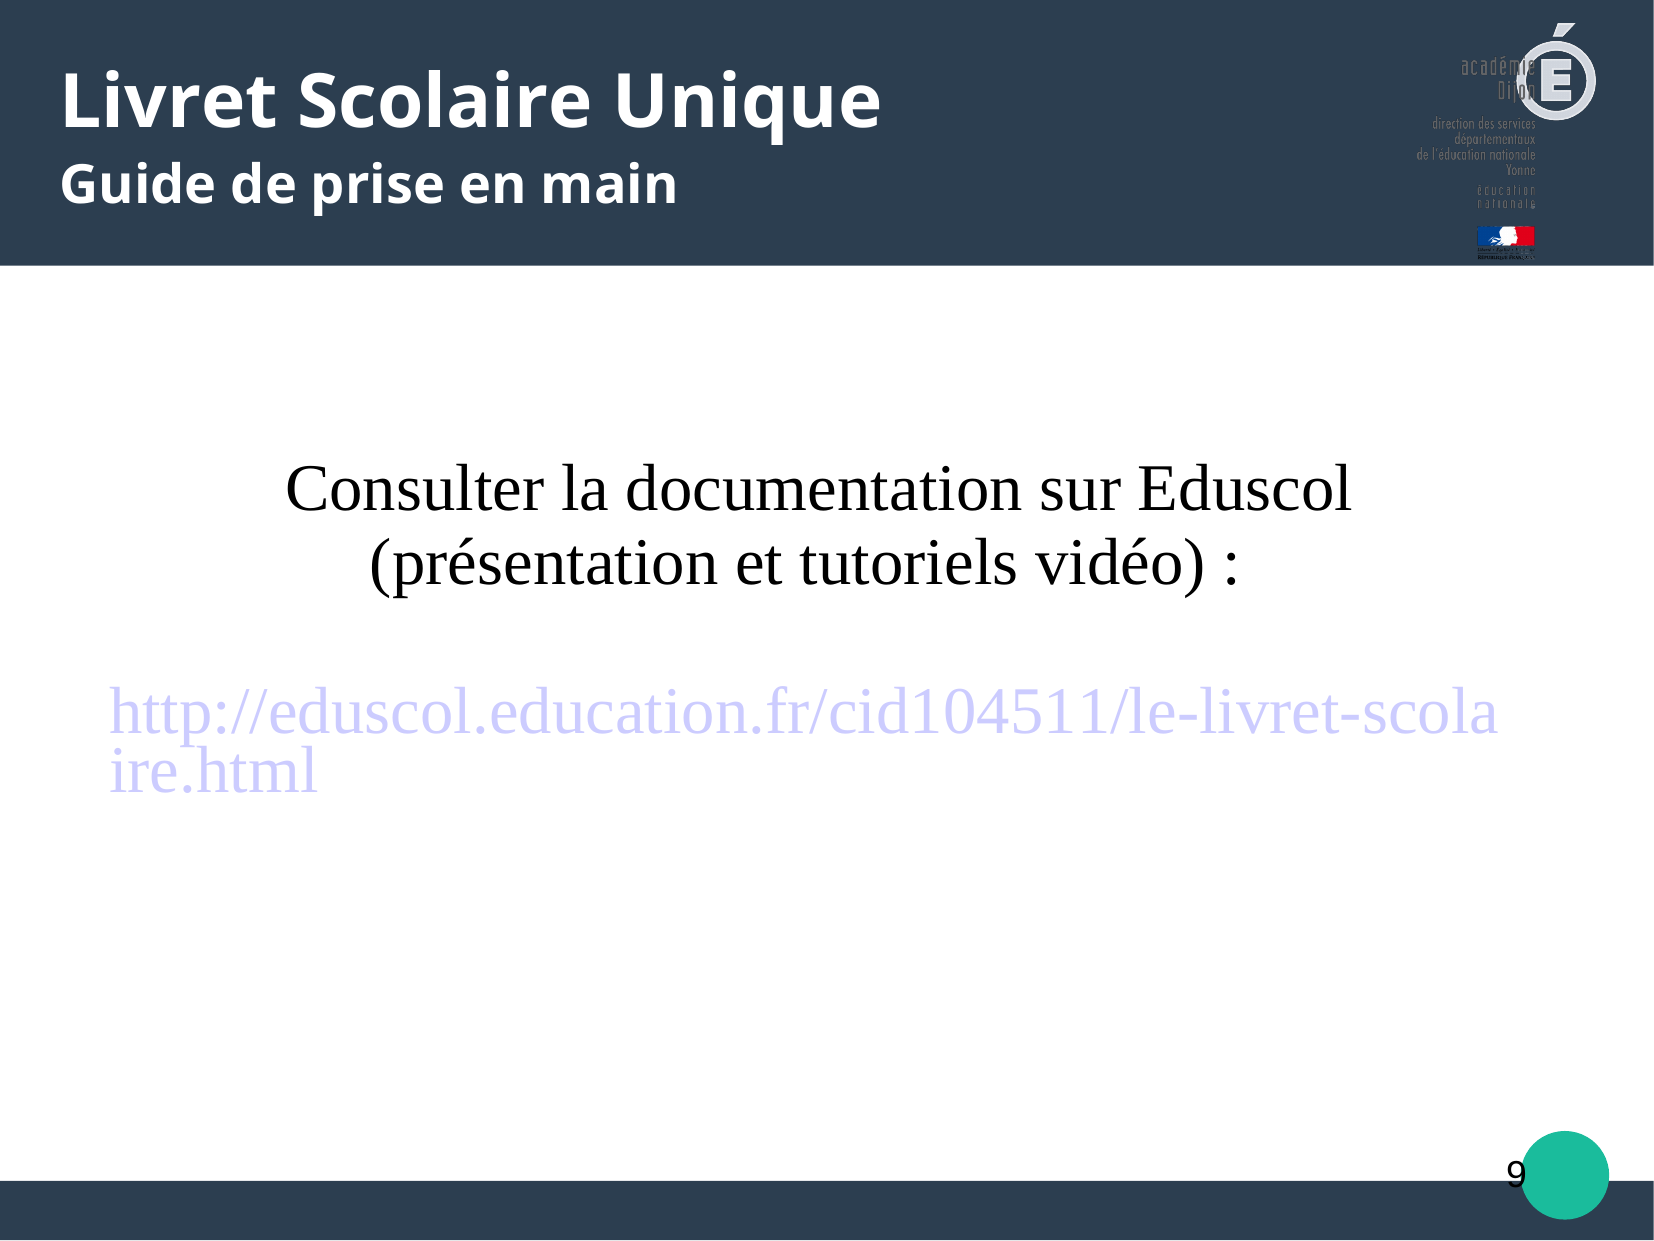

# Livret Scolaire Unique Guide de prise en main
 Consulter la documentation sur Eduscol (présentation et tutoriels vidéo) :
http://eduscol.education.fr/cid104511/le-livret-scolaire.html
9